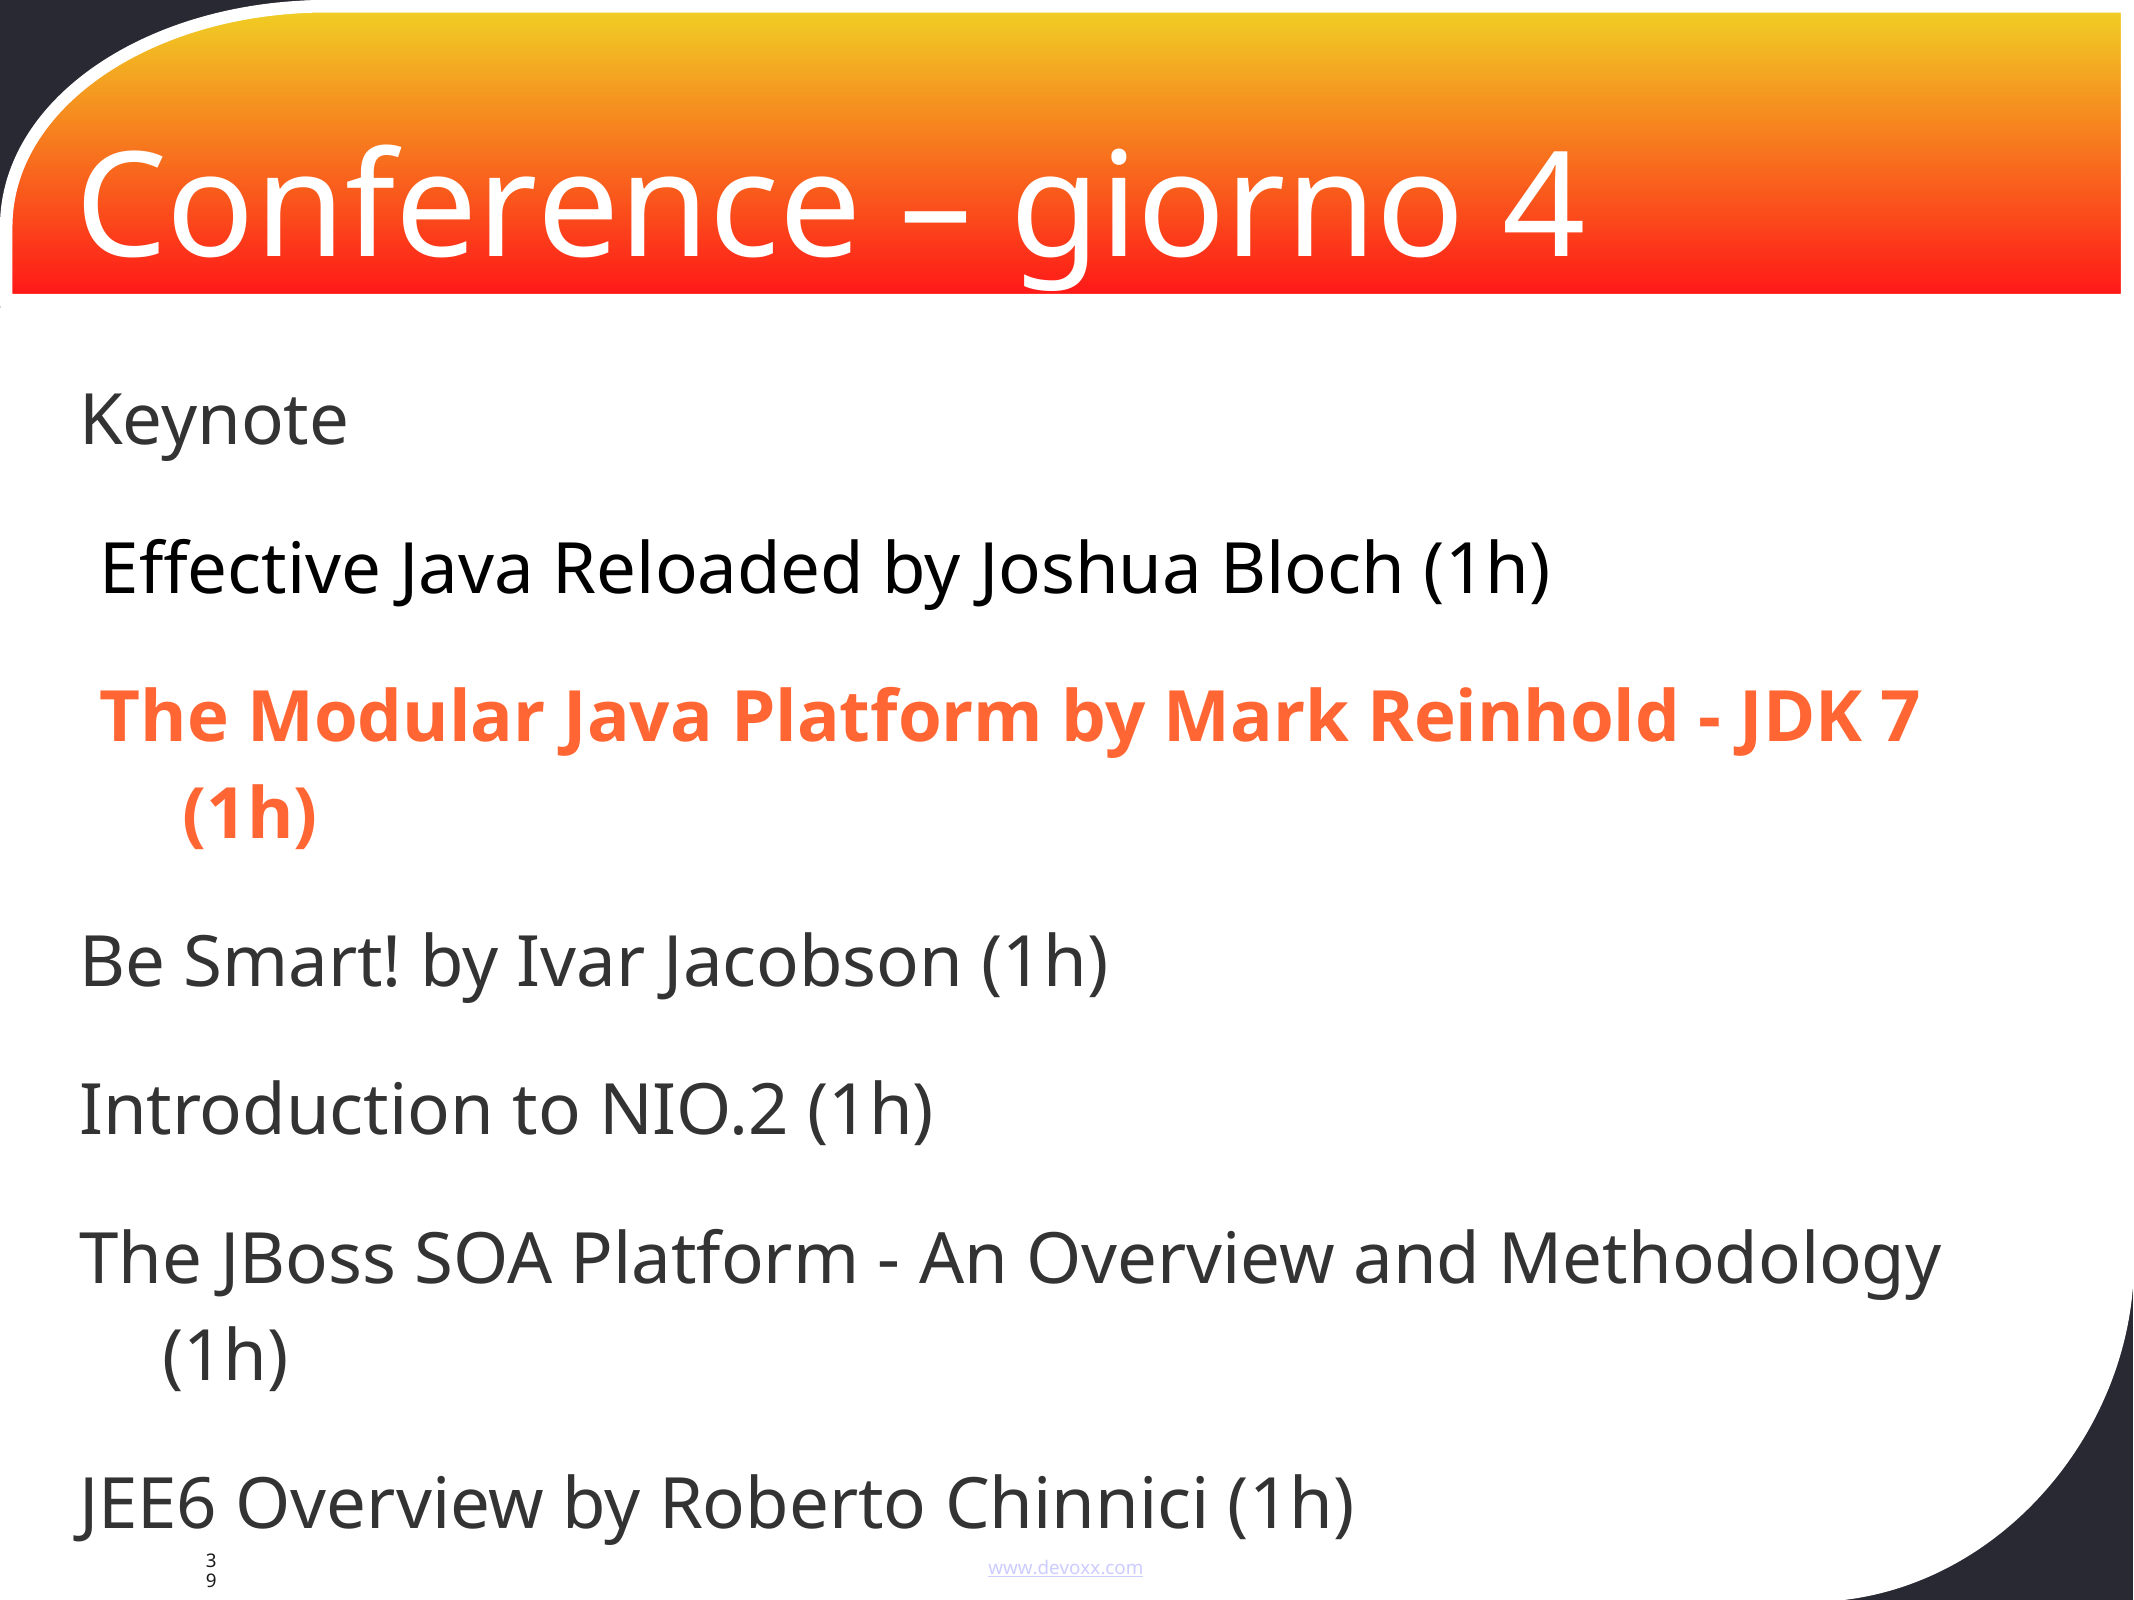

Conference – giorno 4
# Keynote
Effective Java Reloaded by Joshua Bloch (1h)‏
The Modular Java Platform by Mark Reinhold - JDK 7 (1h)‏
Be Smart! by Ivar Jacobson (1h)‏
Introduction to NIO.2 (1h)‏
The JBoss SOA Platform - An Overview and Methodology (1h)‏
JEE6 Overview by Roberto Chinnici (1h)‏
Hibernate Performance Tuning (1h)‏
39